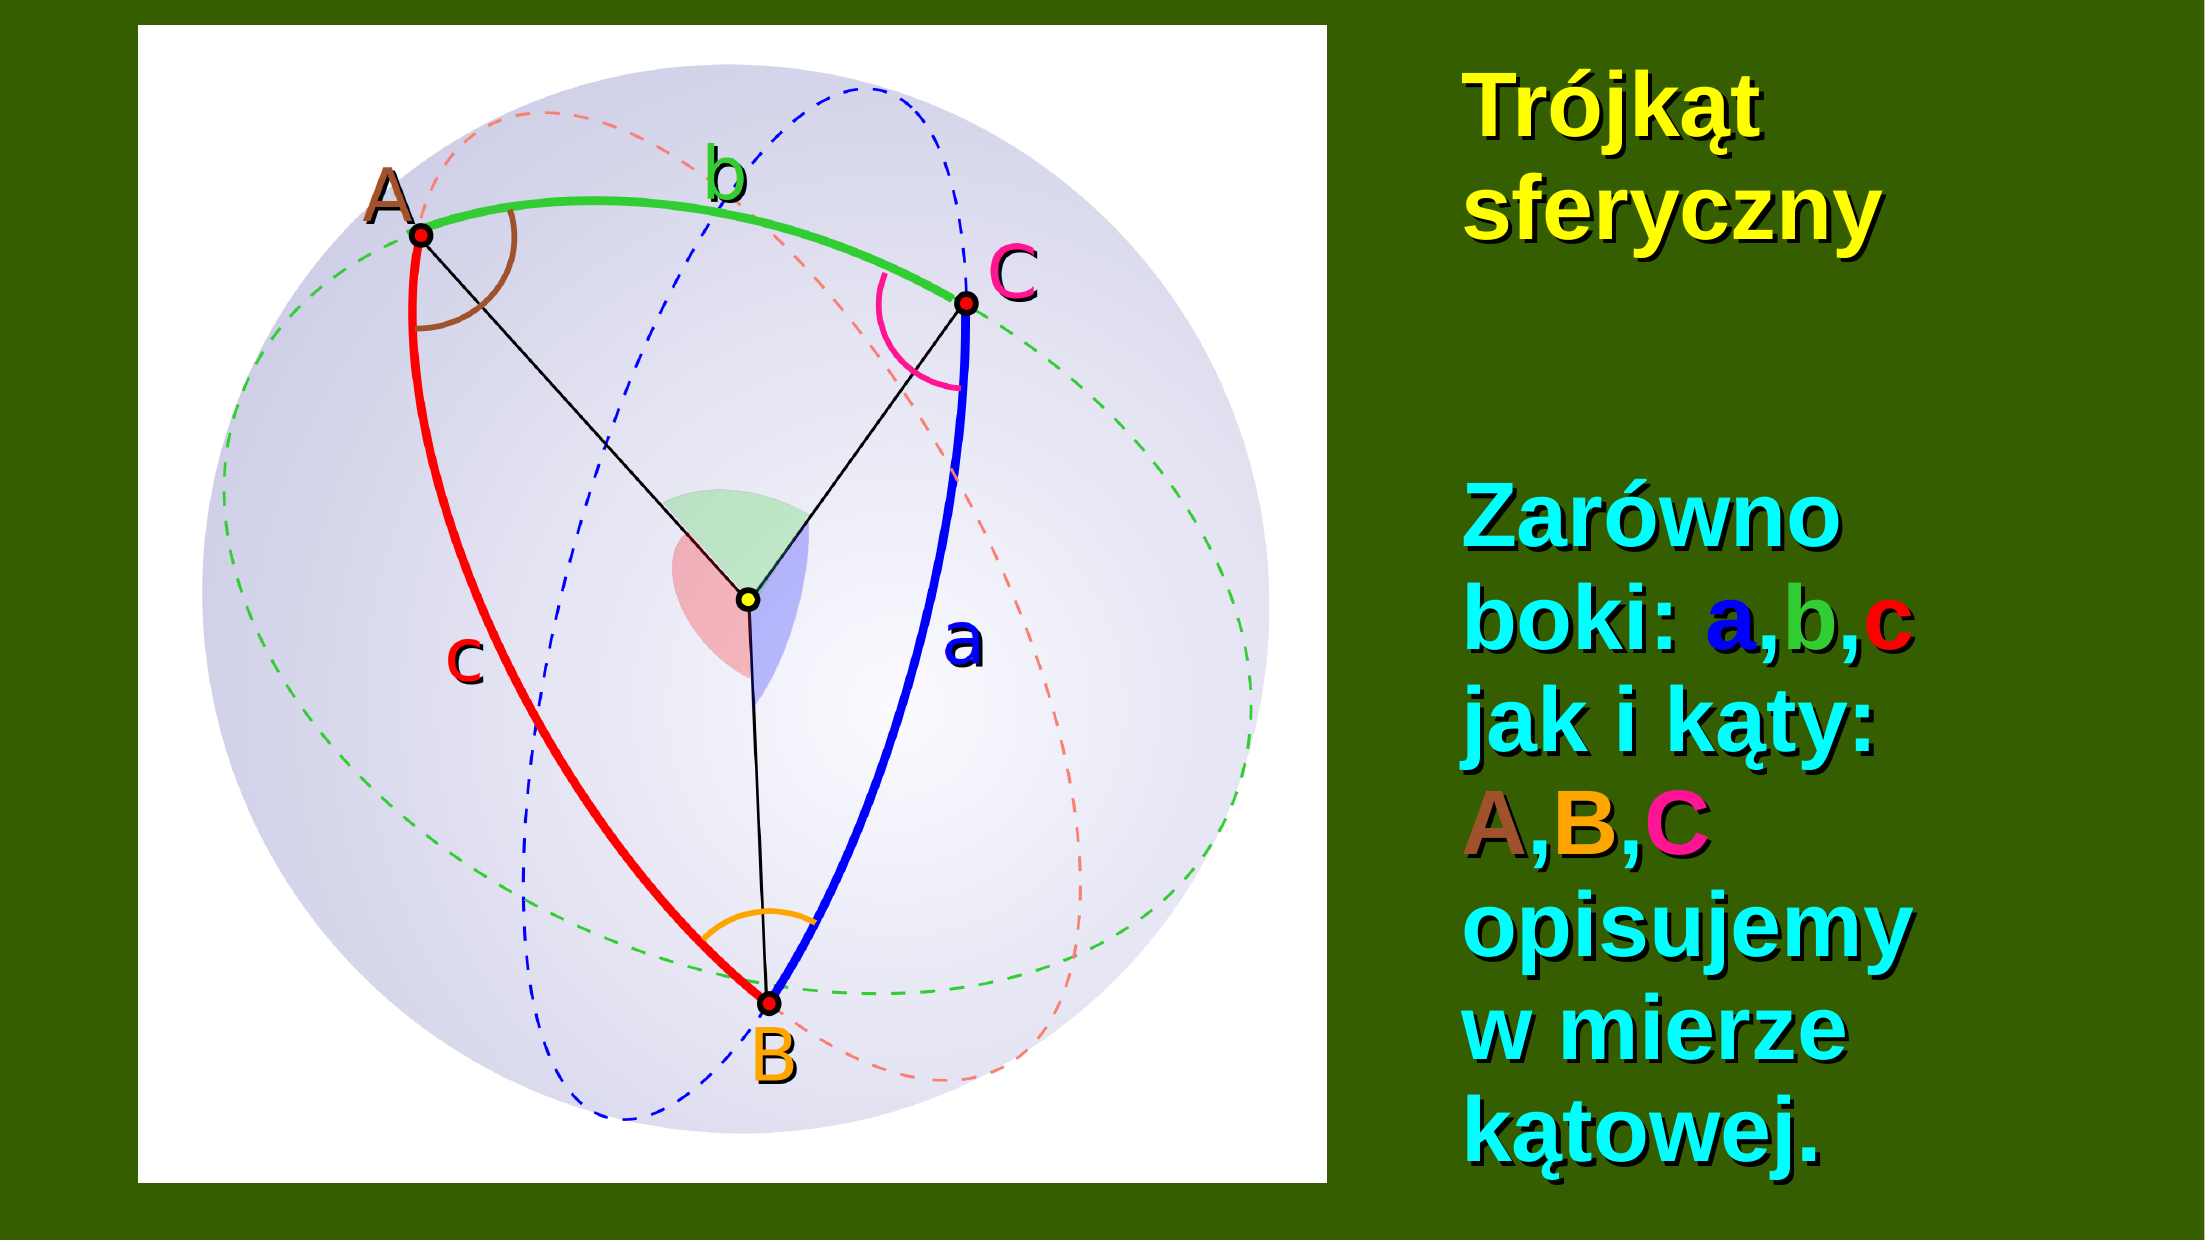

# Trójkąt sferyczny Zarówno boki: a,b,c jak i kąty: A,B,C opisujemy w mierze kątowej.